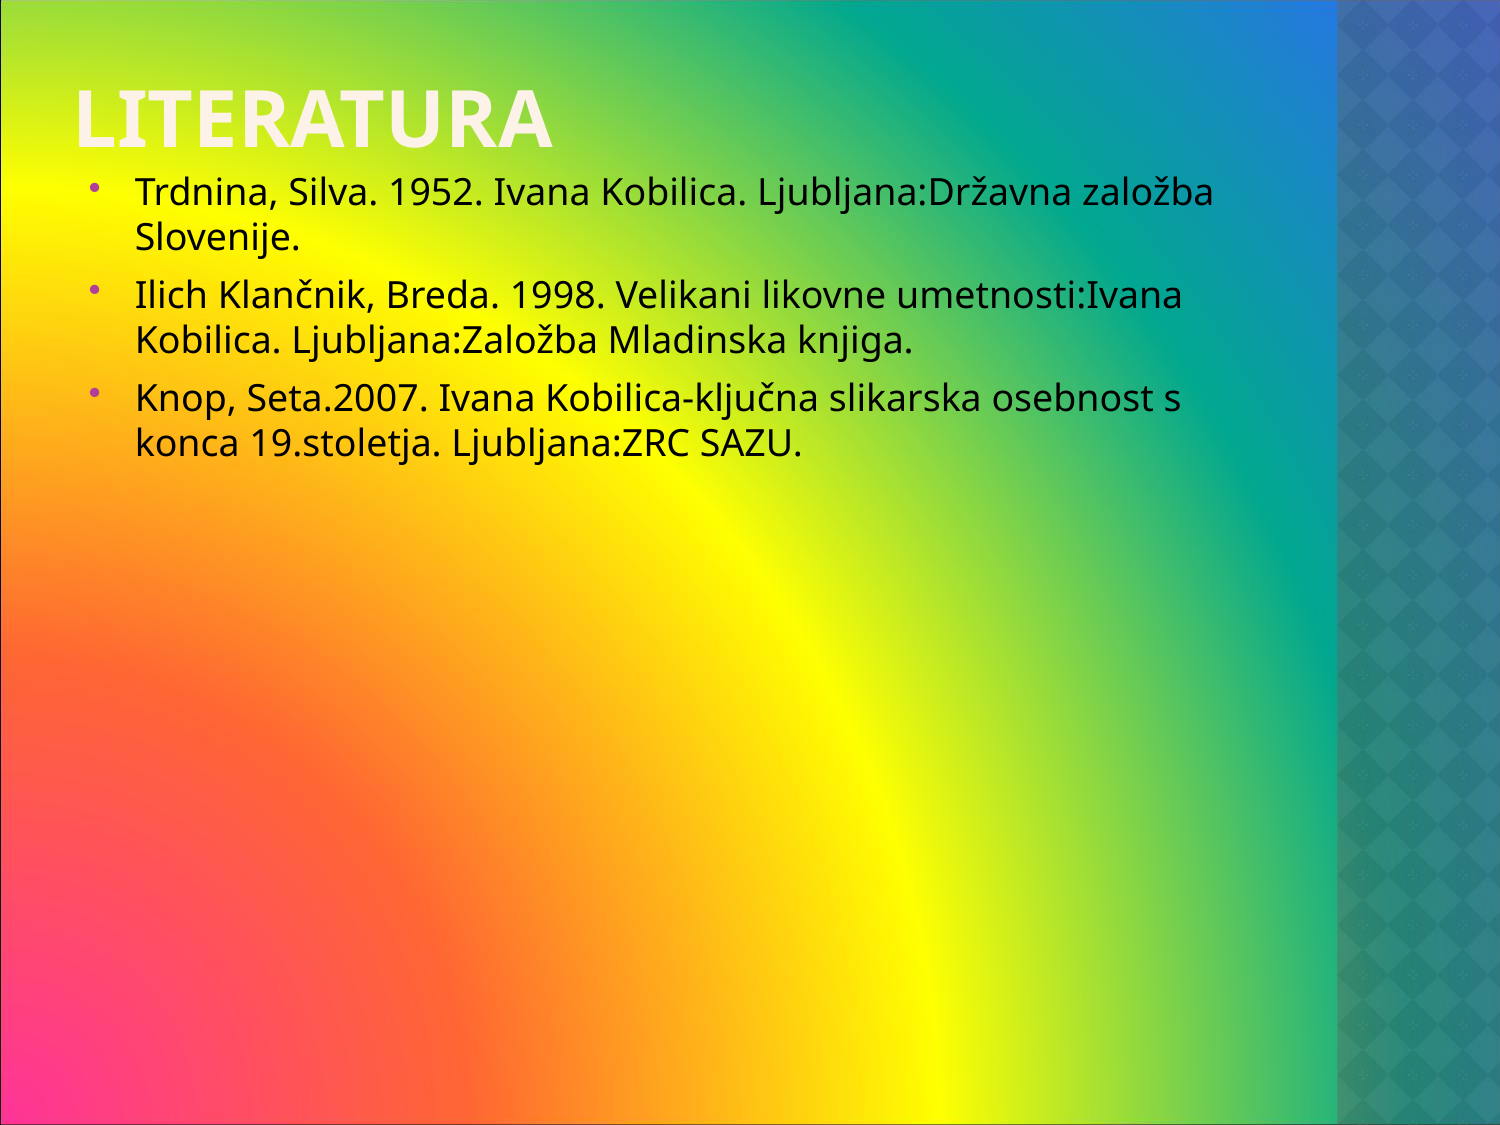

# LITERATURA
Trdnina, Silva. 1952. Ivana Kobilica. Ljubljana:Državna založba Slovenije.
Ilich Klančnik, Breda. 1998. Velikani likovne umetnosti:Ivana Kobilica. Ljubljana:Založba Mladinska knjiga.
Knop, Seta.2007. Ivana Kobilica-ključna slikarska osebnost s konca 19.stoletja. Ljubljana:ZRC SAZU.